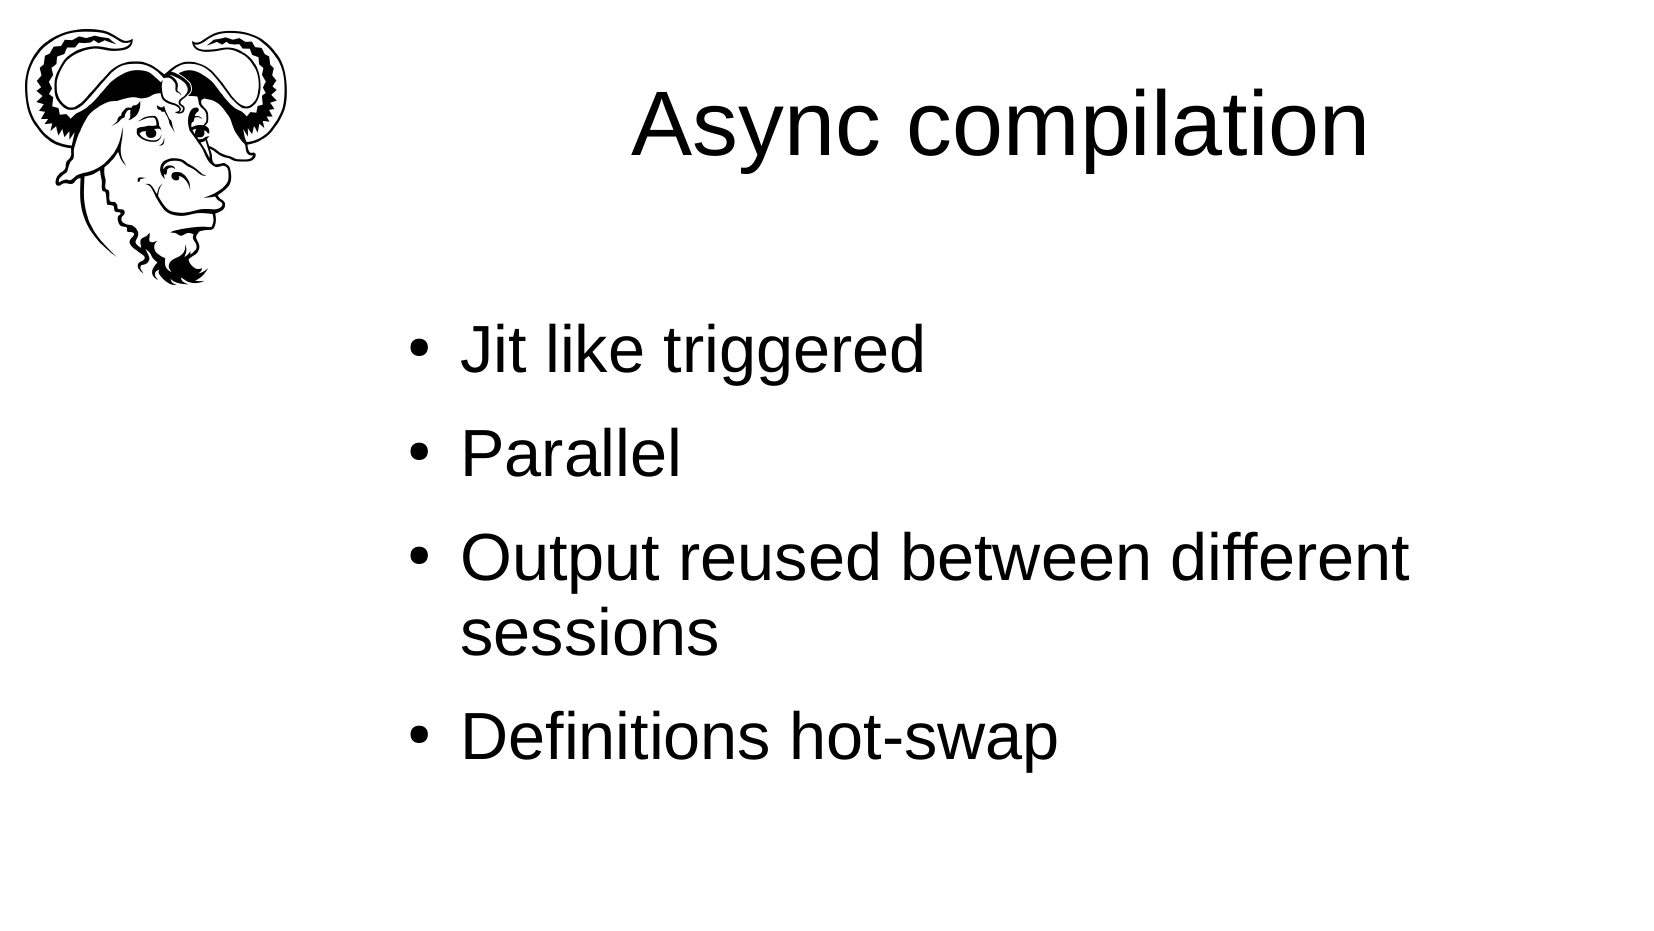

# Async compilation
Jit like triggered
Parallel
Output reused between different sessions
Definitions hot-swap